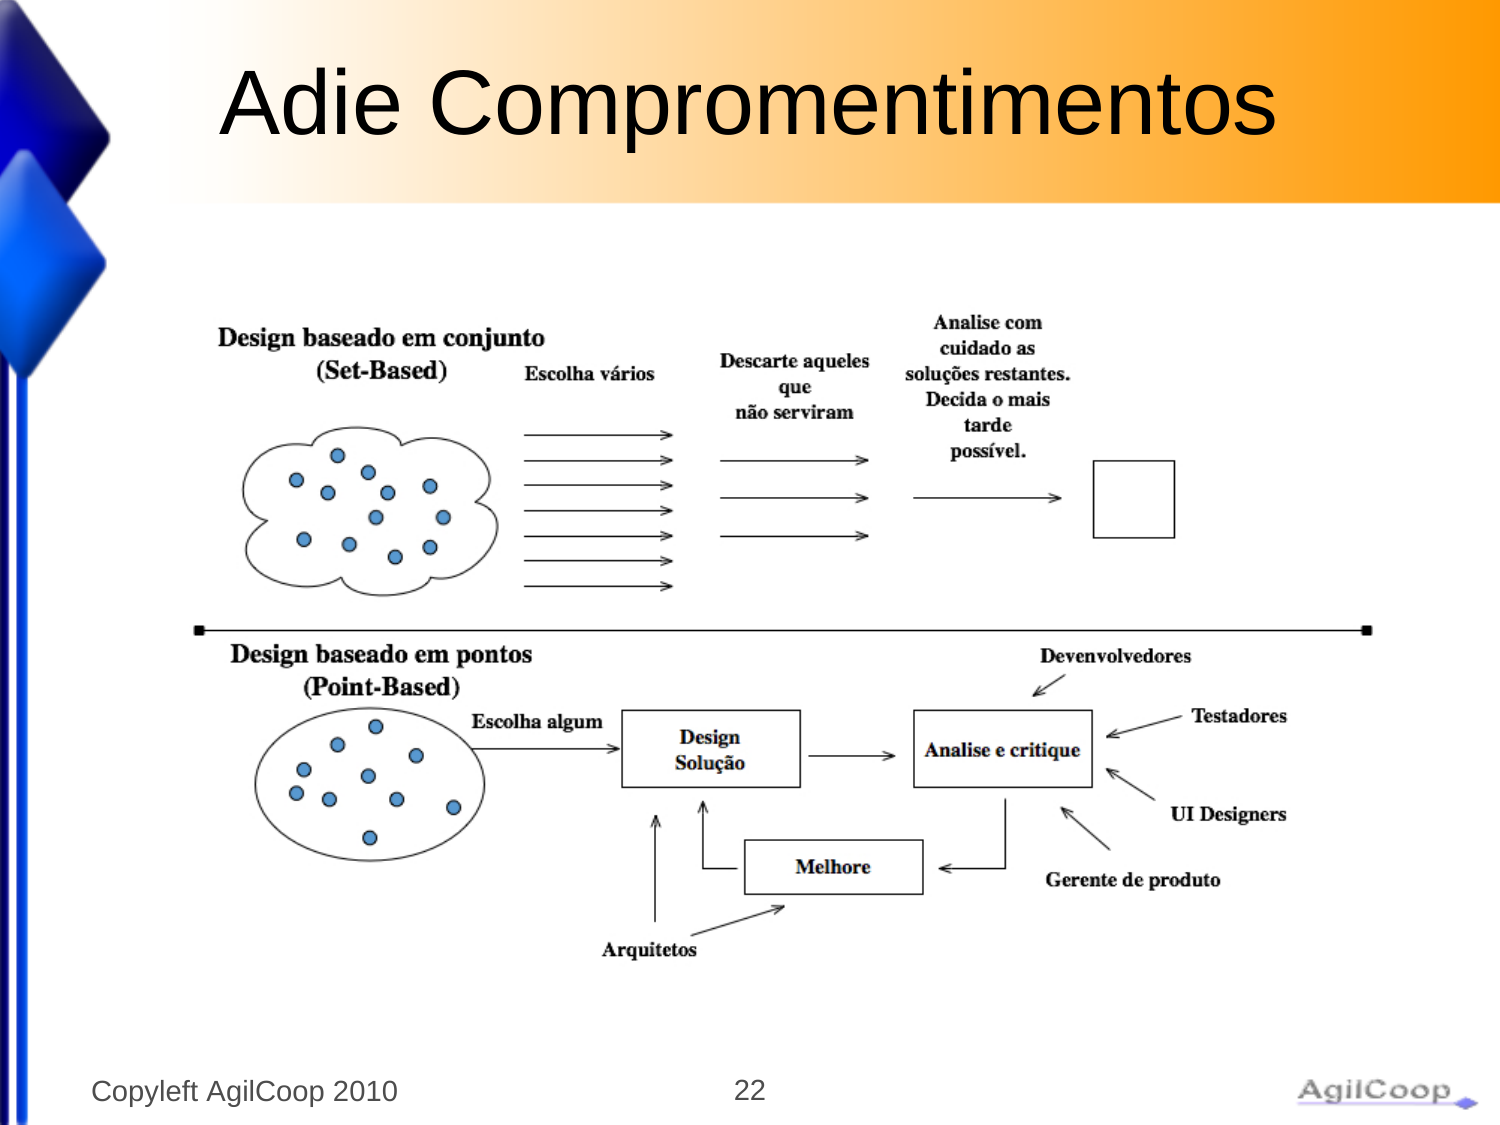

# Adie Compromentimentos
Copyleft AgilCoop 2010
22